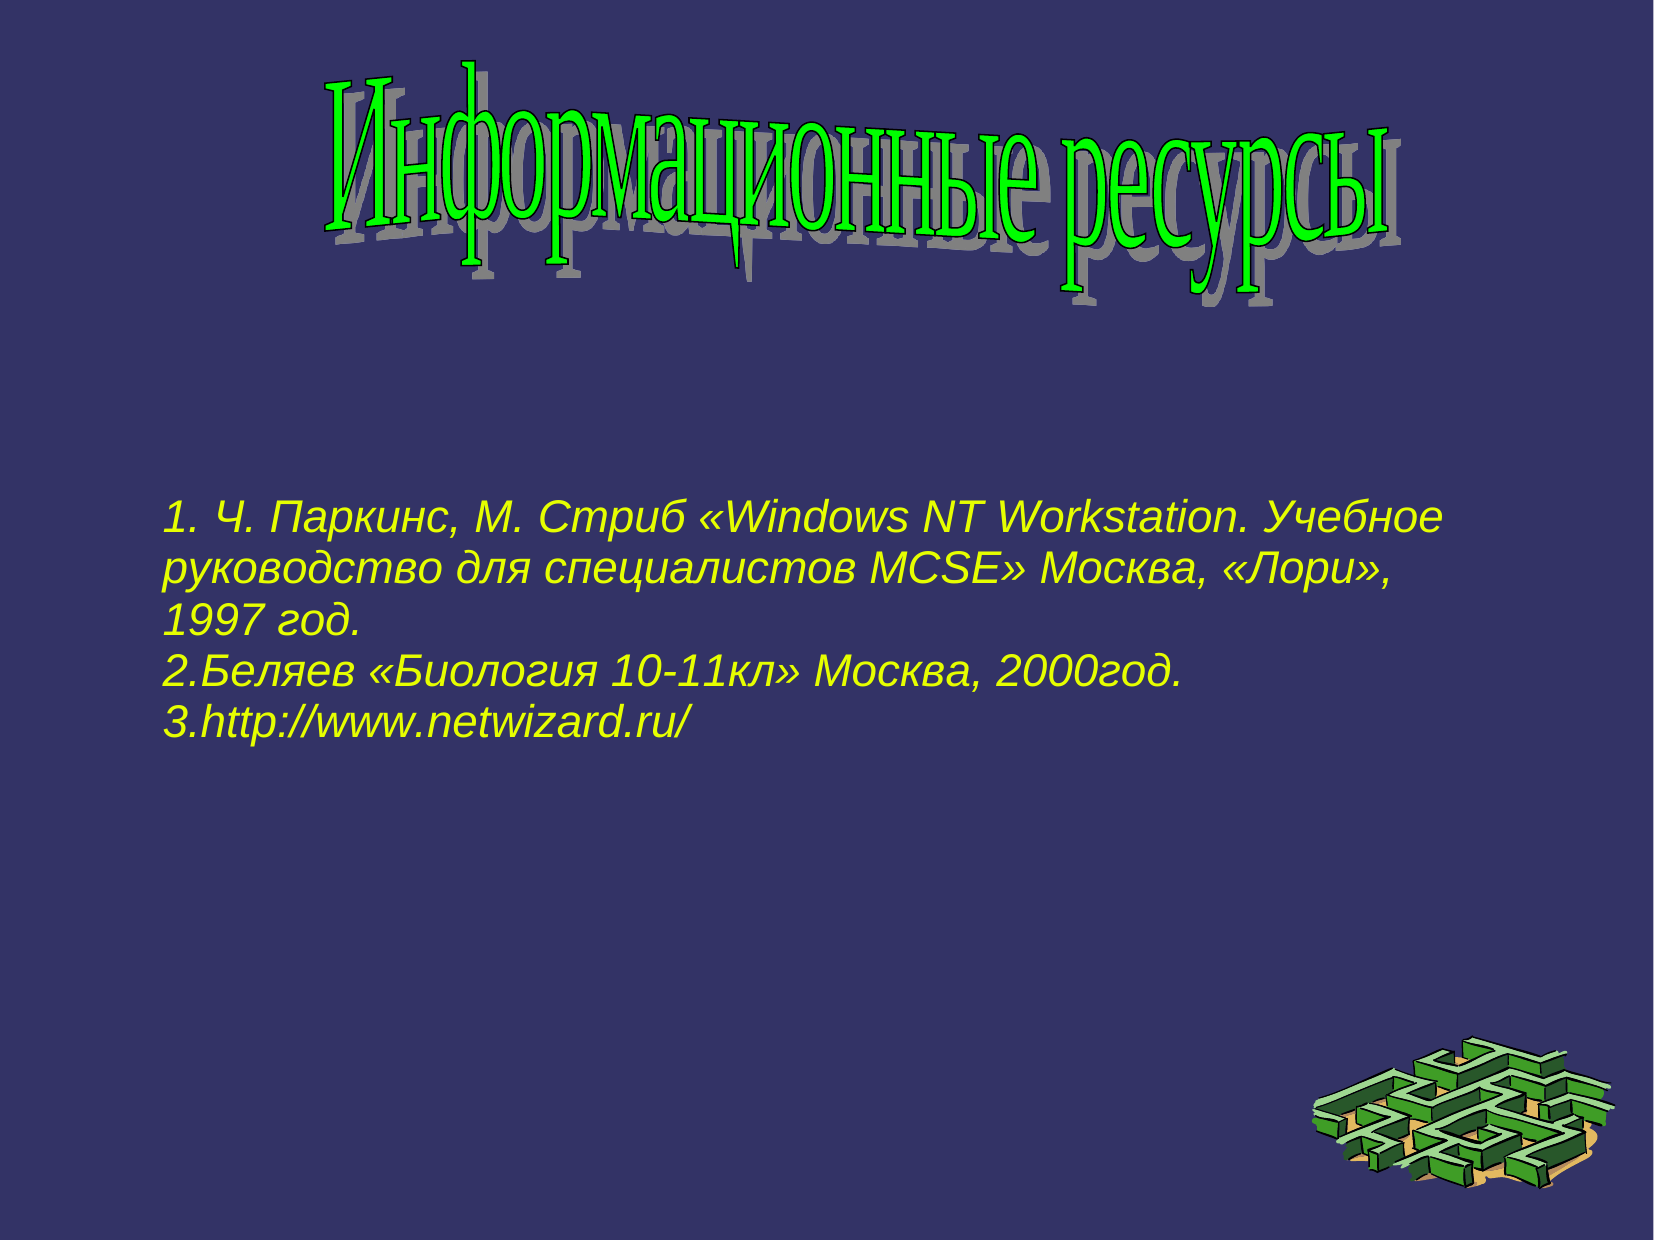

Информационные ресурсы
1. Ч. Паркинс, М. Стриб «Windows NT Workstation. Учебное руководство для специалистов MCSE» Москва, «Лори», 1997 год.
2.Беляев «Биология 10-11кл» Москва, 2000год.
3.http://www.netwizard.ru/